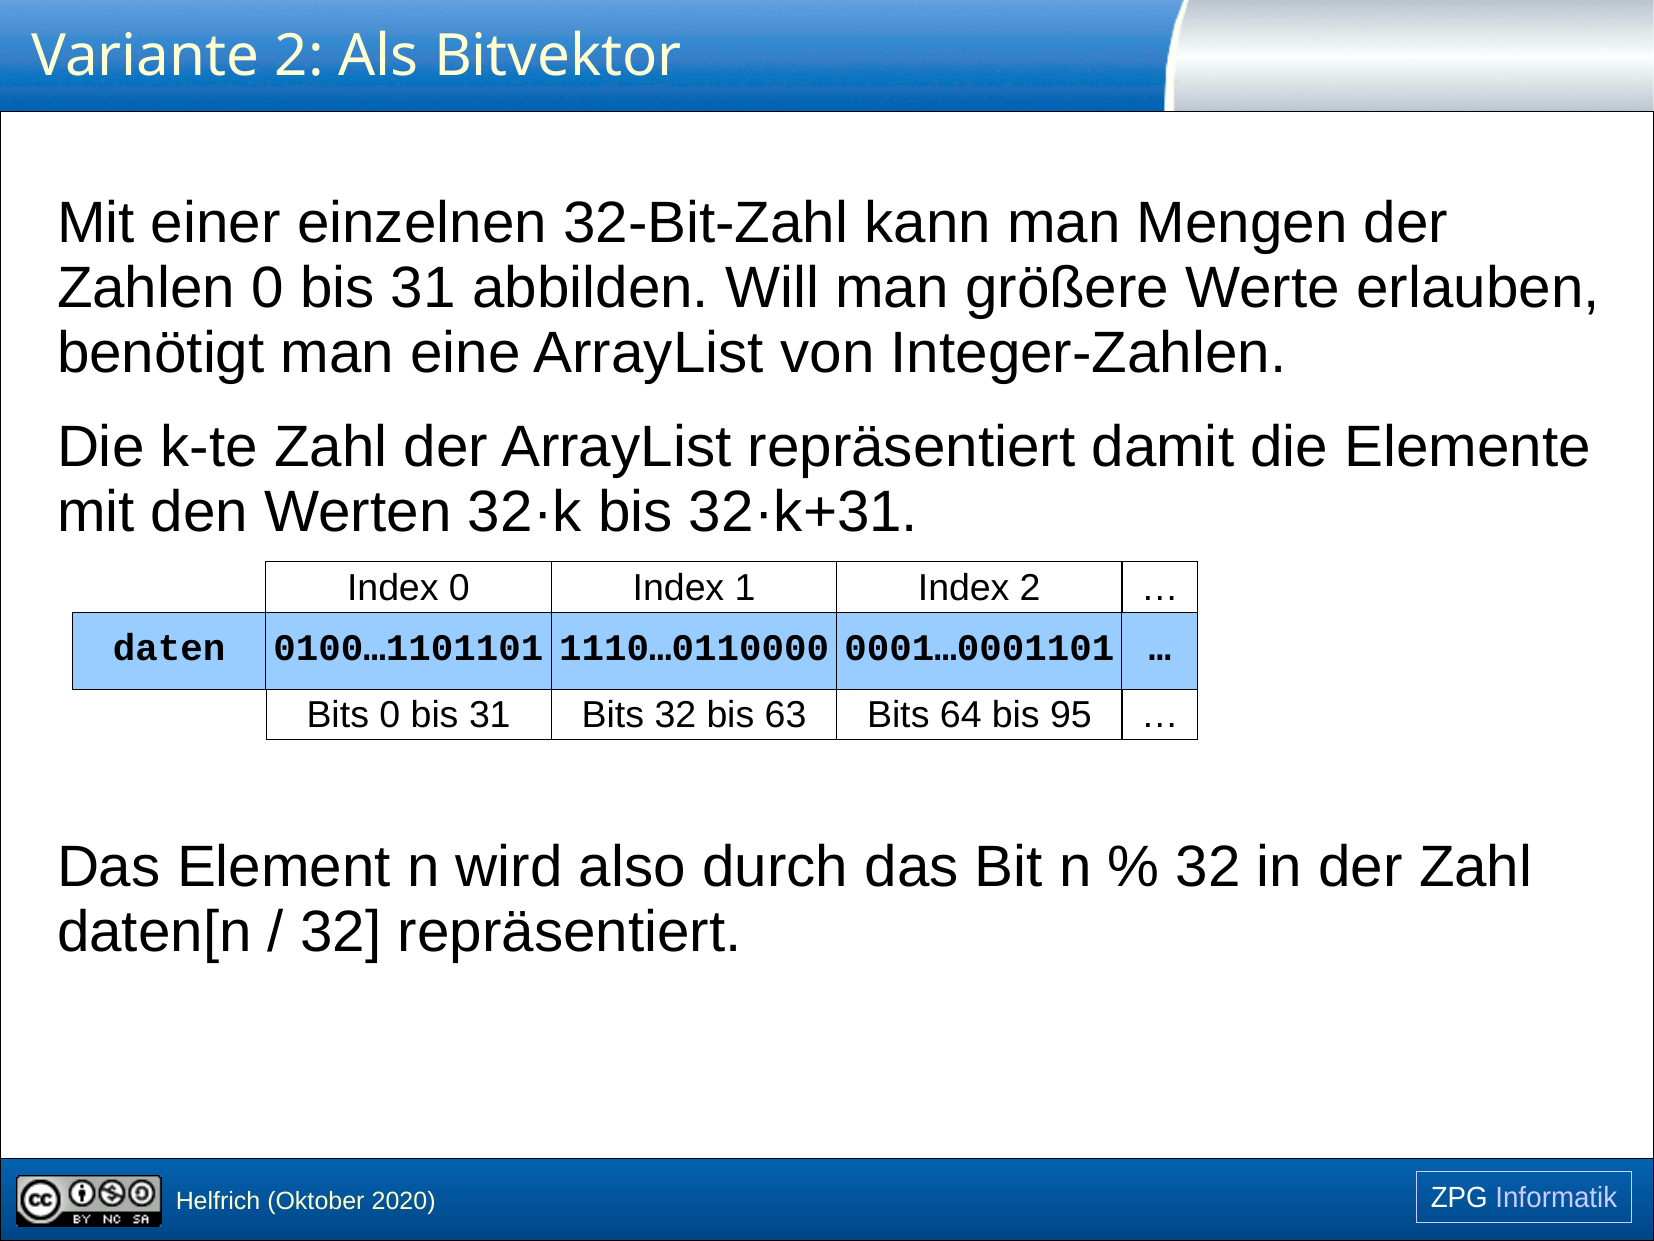

# Variante 2: Als Bitvektor
Mit einer einzelnen 32-Bit-Zahl kann man Mengen der Zahlen 0 bis 31 abbilden. Will man größere Werte erlauben, benötigt man eine ArrayList von Integer-Zahlen.
Die k-te Zahl der ArrayList repräsentiert damit die Elemente mit den Werten 32·k bis 32·k+31.
Das Element n wird also durch das Bit n % 32 in der Zahl daten[n / 32] repräsentiert.
Index 0
Index 1
Index 2
…
daten
0100…1101101
1110…0110000
0001…0001101
…
Bits 0 bis 31
Bits 32 bis 63
Bits 64 bis 95
…